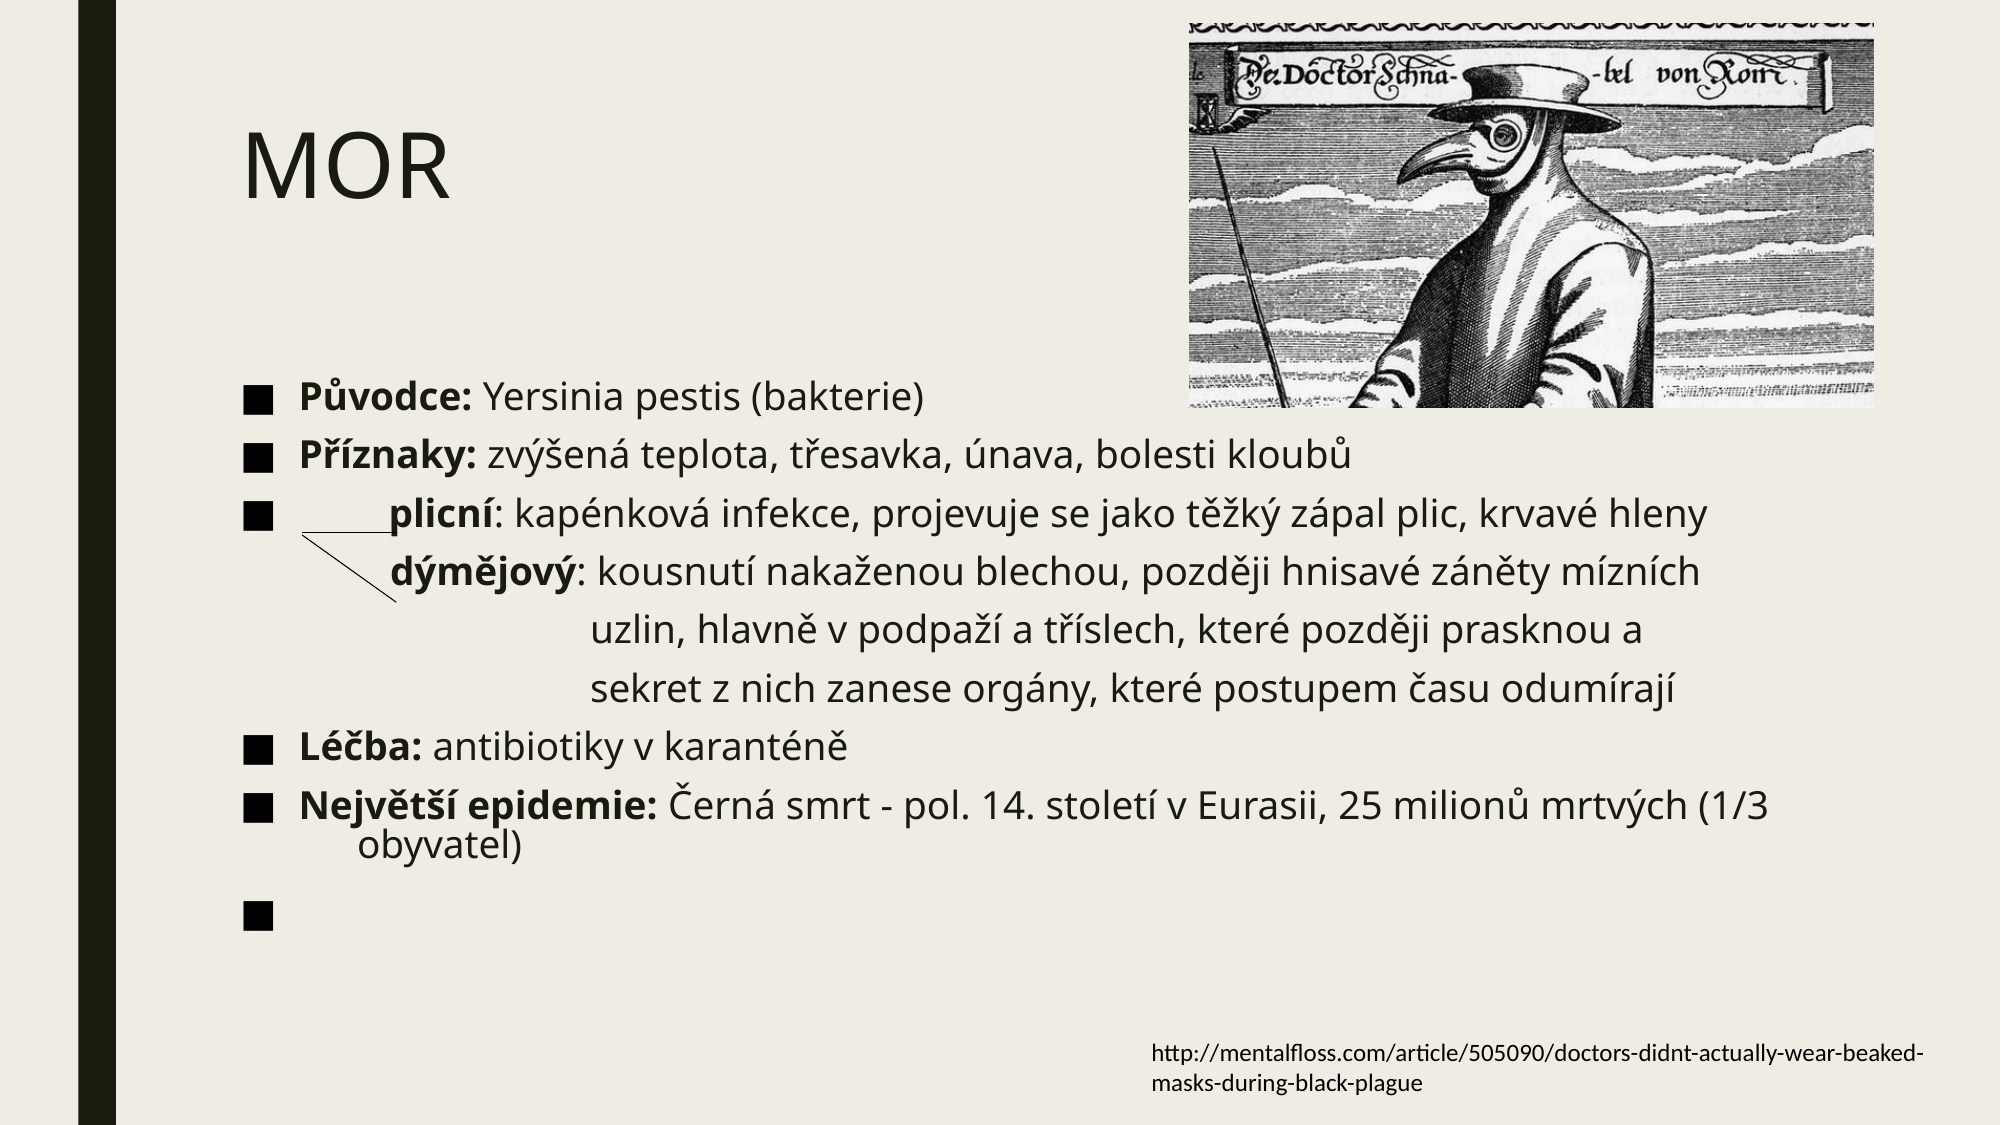

# MOR
Původce: Yersinia pestis (bakterie)
Příznaky: zvýšená teplota, třesavka, únava, bolesti kloubů
 plicní: kapénková infekce, projevuje se jako těžký zápal plic, krvavé hleny
 dýmějový: kousnutí nakaženou blechou, později hnisavé záněty mízních
 uzlin, hlavně v podpaží a tříslech, které později prasknou a
 sekret z nich zanese orgány, které postupem času odumírají
Léčba: antibiotiky v karanténě
Největší epidemie: Černá smrt - pol. 14. století v Eurasii, 25 milionů mrtvých (1/3 obyvatel)
http://mentalfloss.com/article/505090/doctors-didnt-actually-wear-beaked-masks-during-black-plague